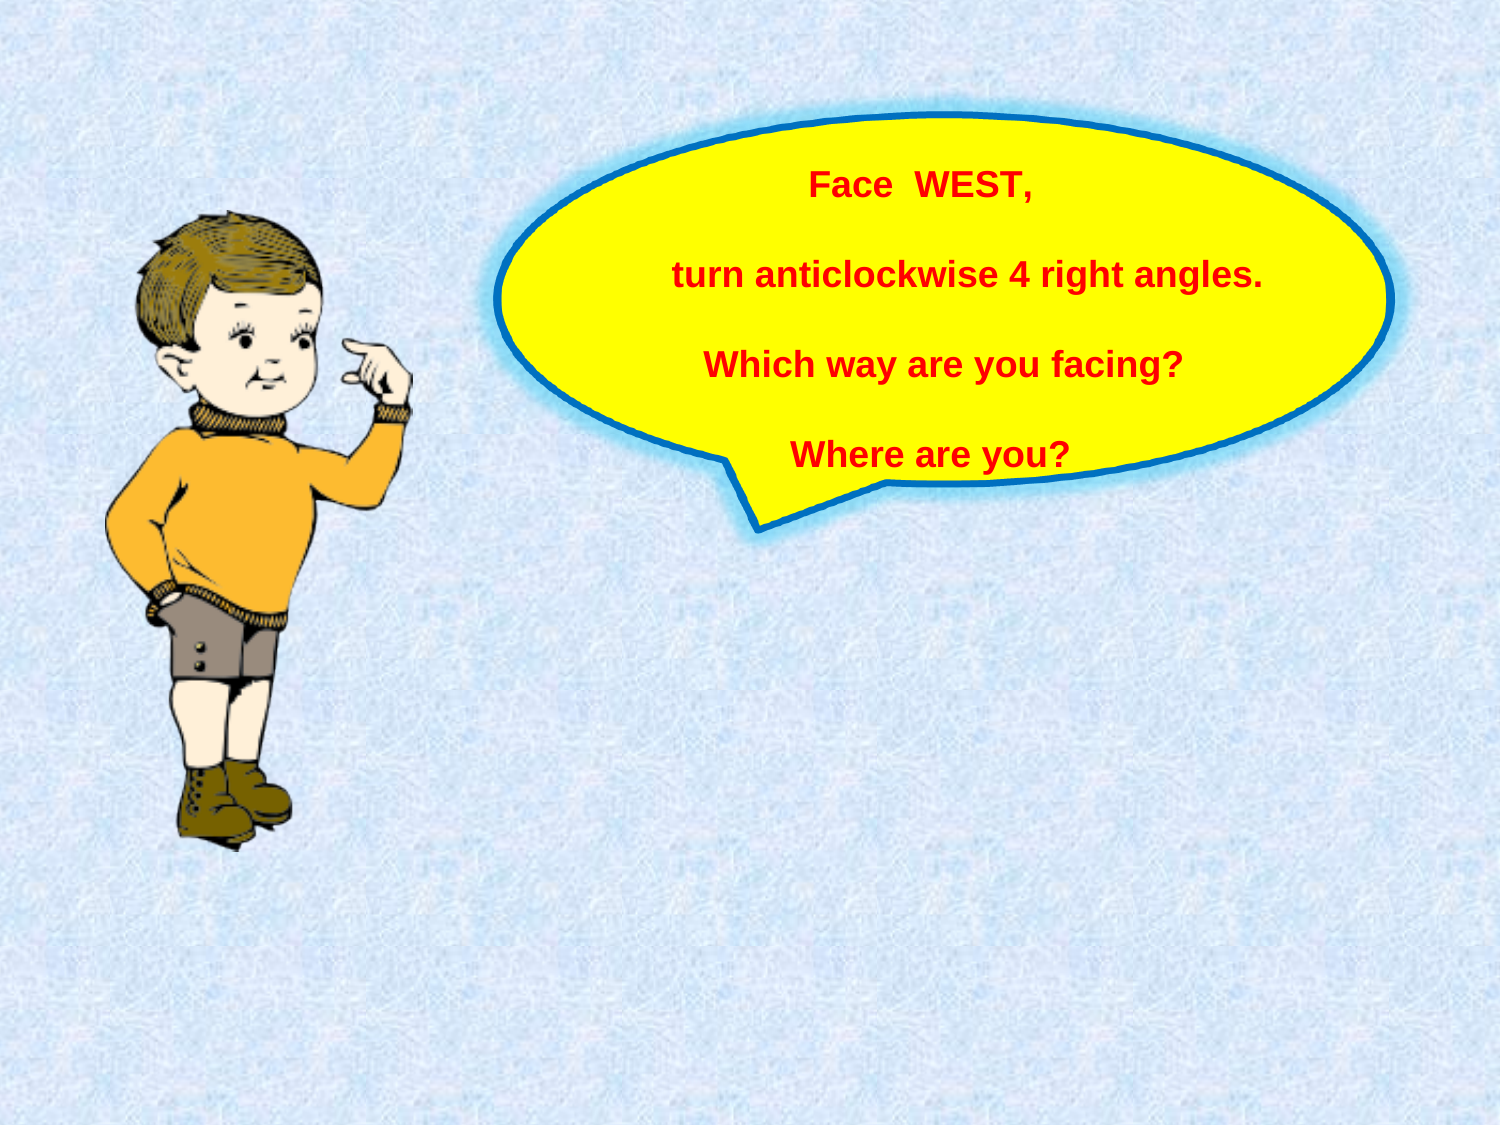

Face WEST,
 turn anticlockwise 4 right angles.
 Which way are you facing?
	 Where are you?